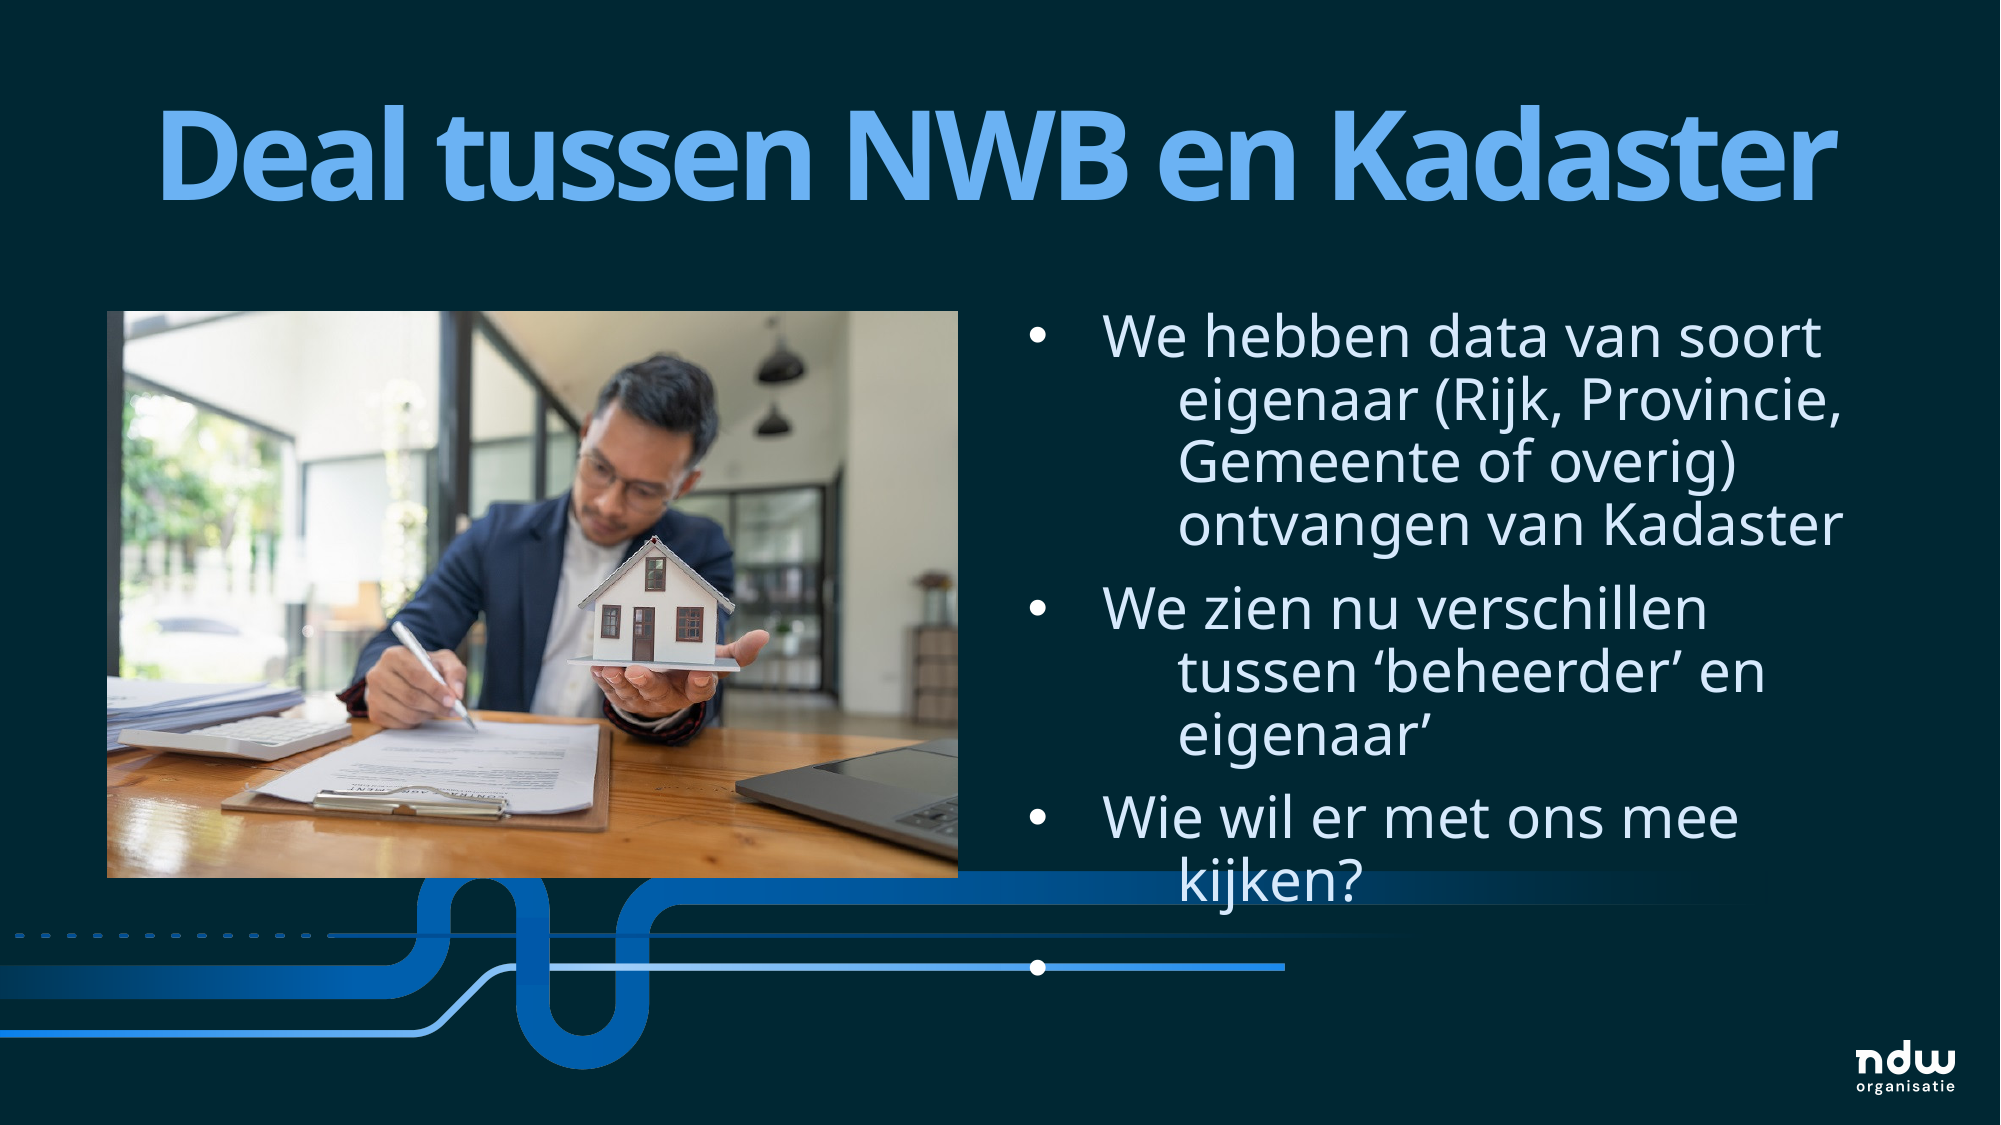

# Deal tussen NWB en Kadaster
We hebben data van soort eigenaar (Rijk, Provincie, Gemeente of overig) ontvangen van Kadaster
We zien nu verschillen tussen ‘beheerder’ en eigenaar’
Wie wil er met ons mee kijken?